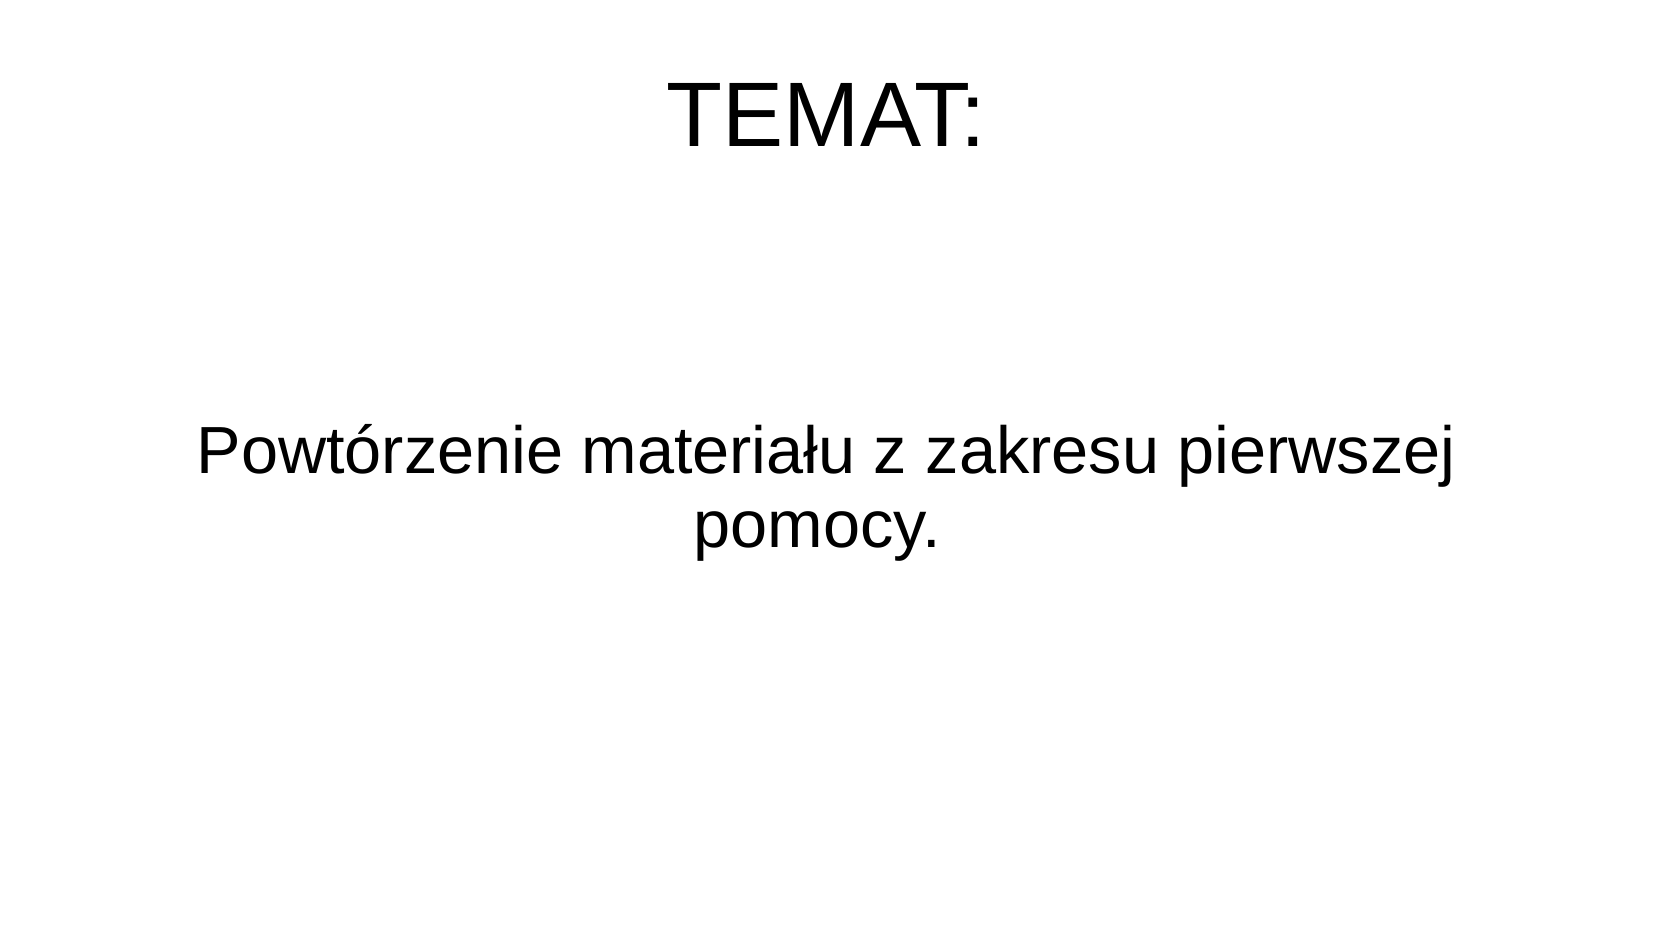

# TEMAT:
Powtórzenie materiału z zakresu pierwszej pomocy.